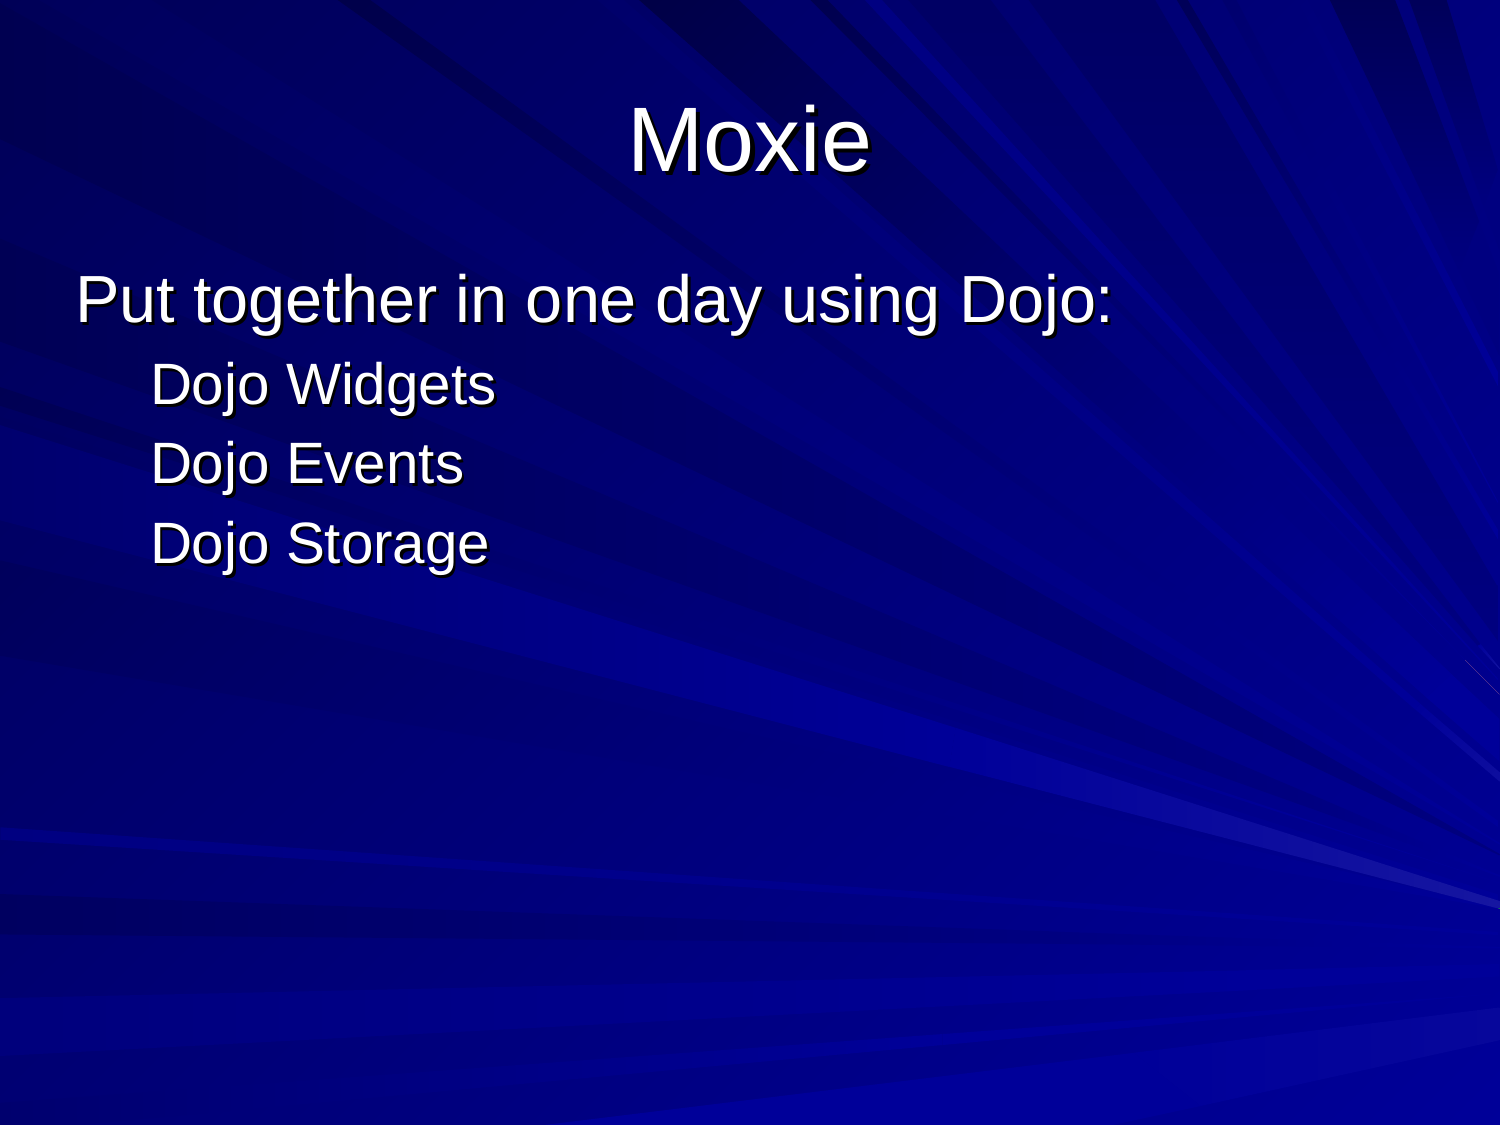

# Moxie
Put together in one day using Dojo:
Dojo Widgets
Dojo Events
Dojo Storage